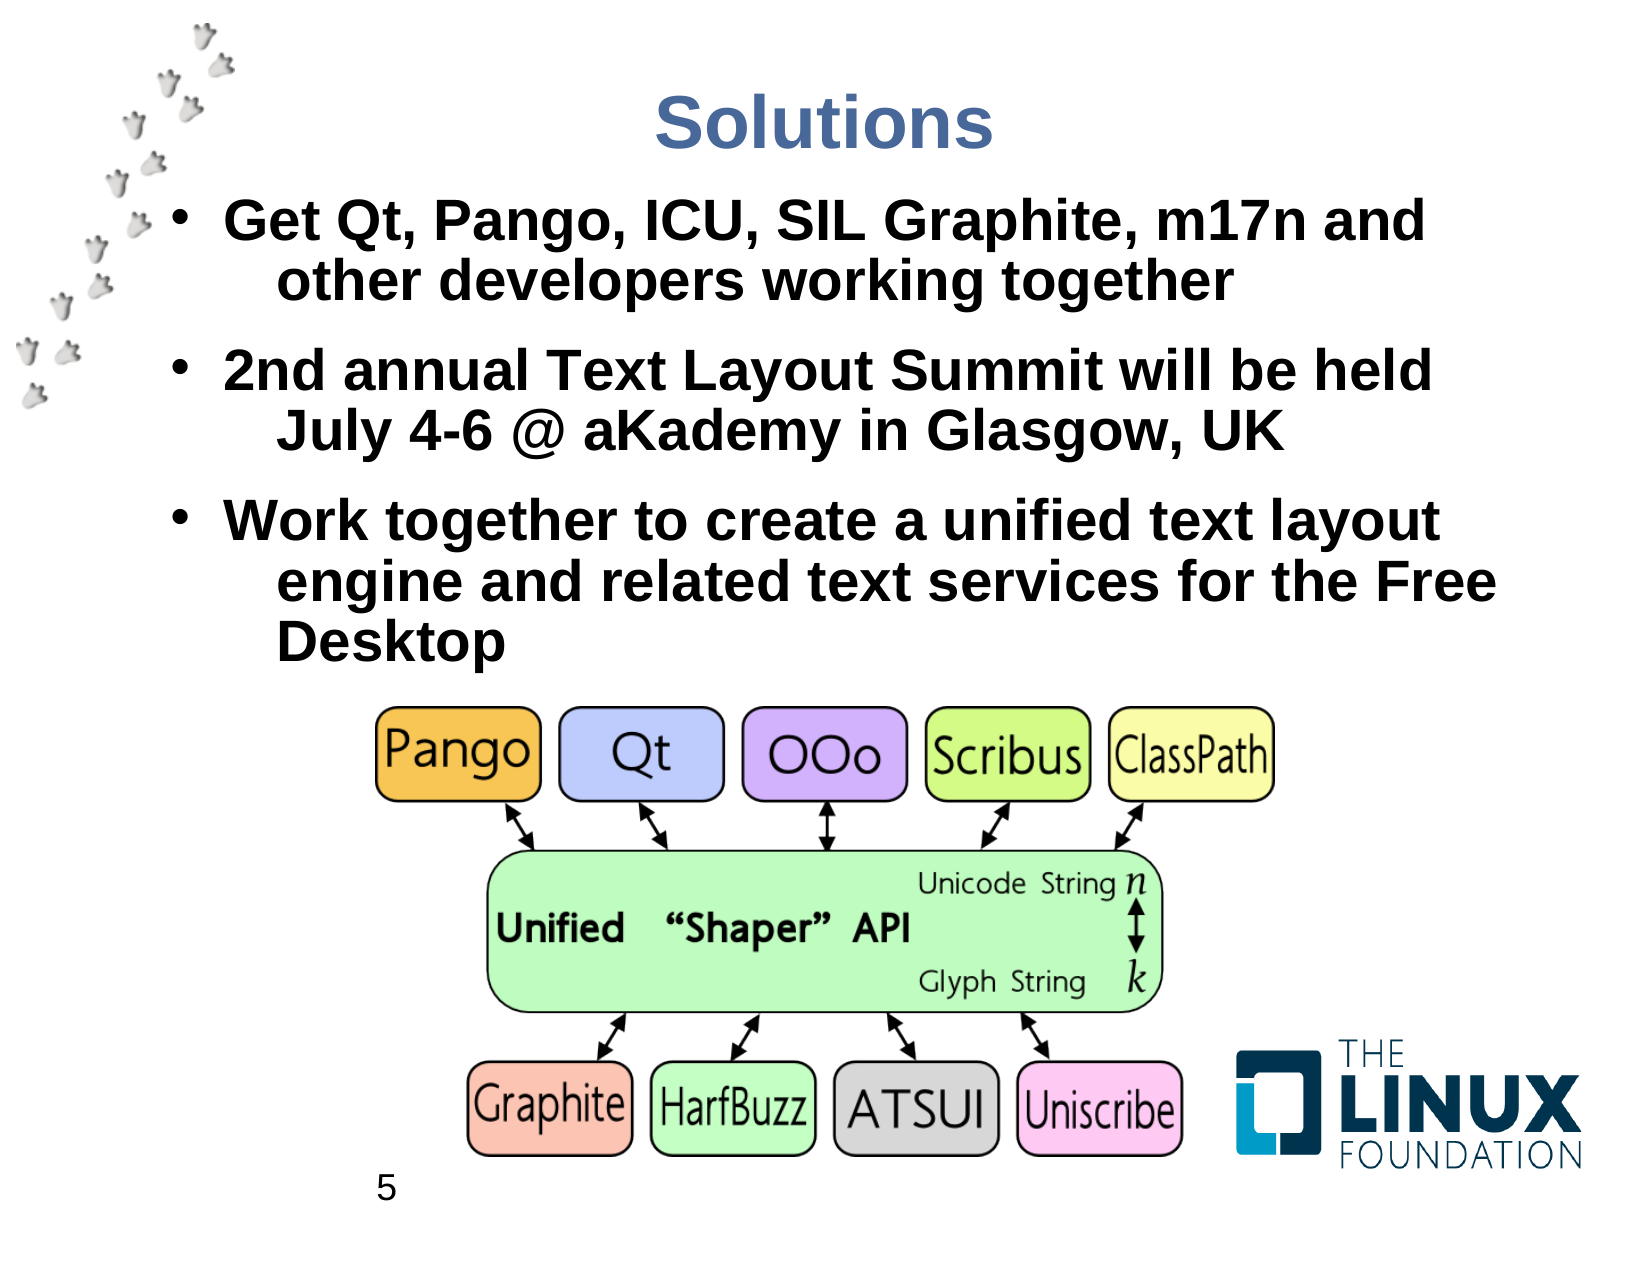

# Solutions
Get Qt, Pango, ICU, SIL Graphite, m17n and other developers working together
2nd annual Text Layout Summit will be held July 4-6 @ aKademy in Glasgow, UK
Work together to create a unified text layout engine and related text services for the Free Desktop